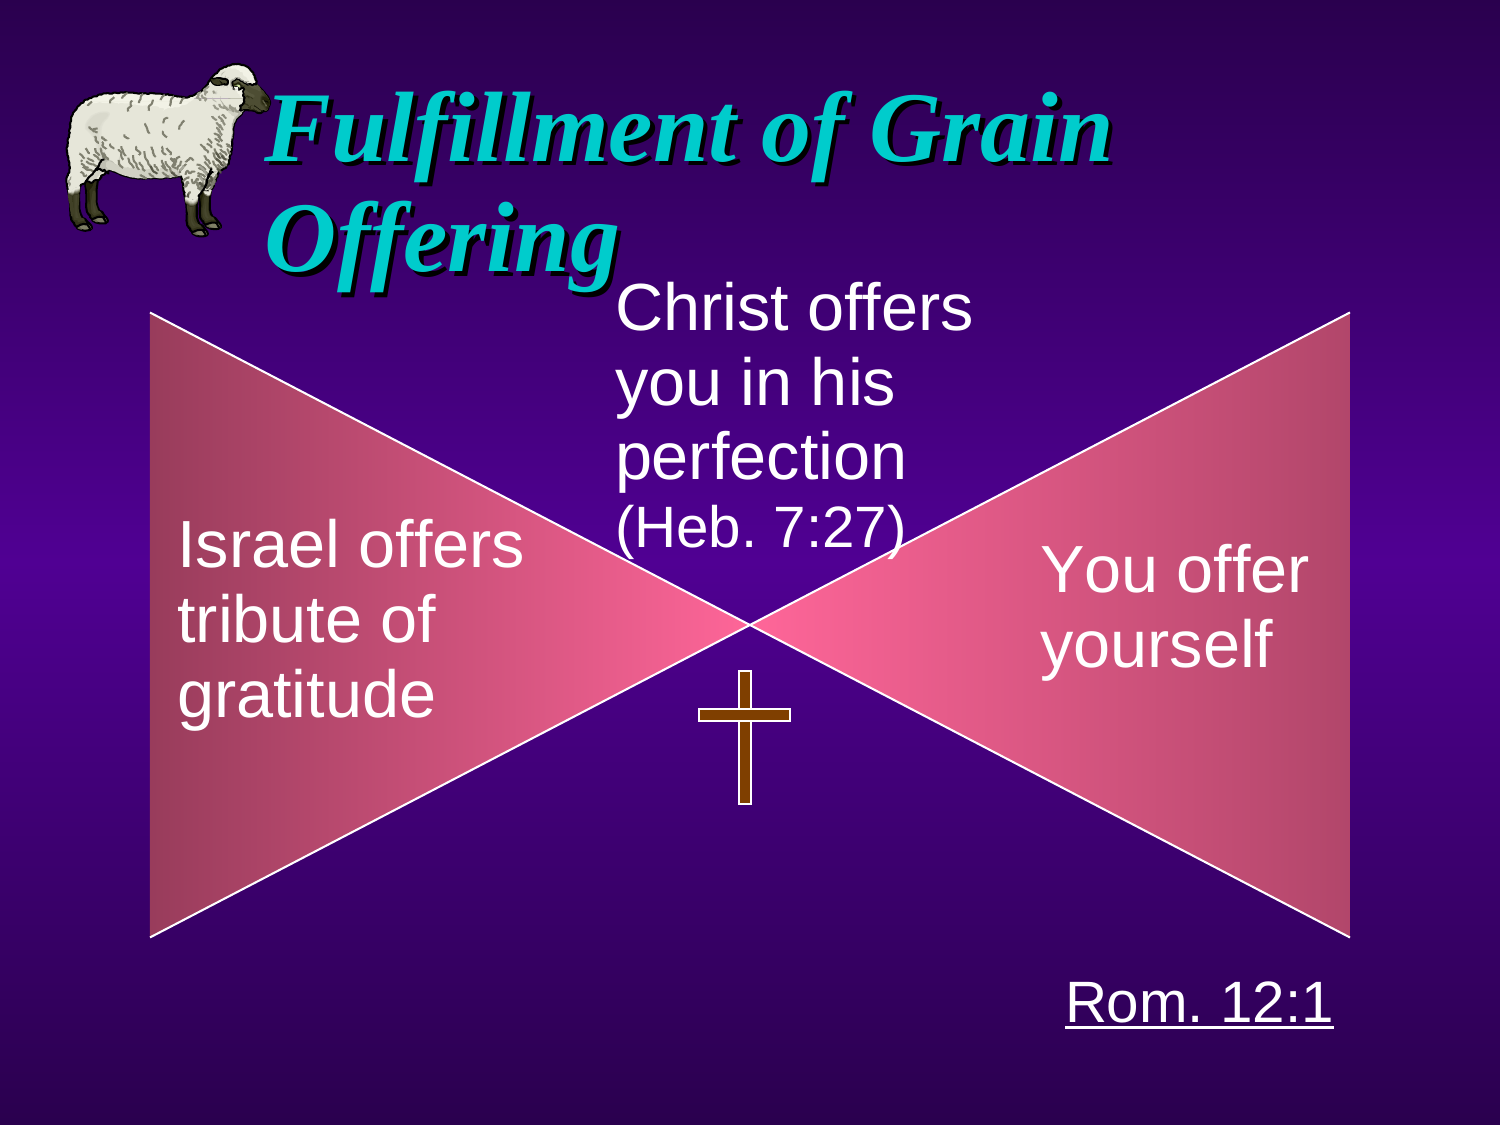

# Fulfillment of Grain Offering
Christ offers you in his perfection (Heb. 7:27)
Israel offers tribute of gratitude
You offer yourself
Rom. 12:1